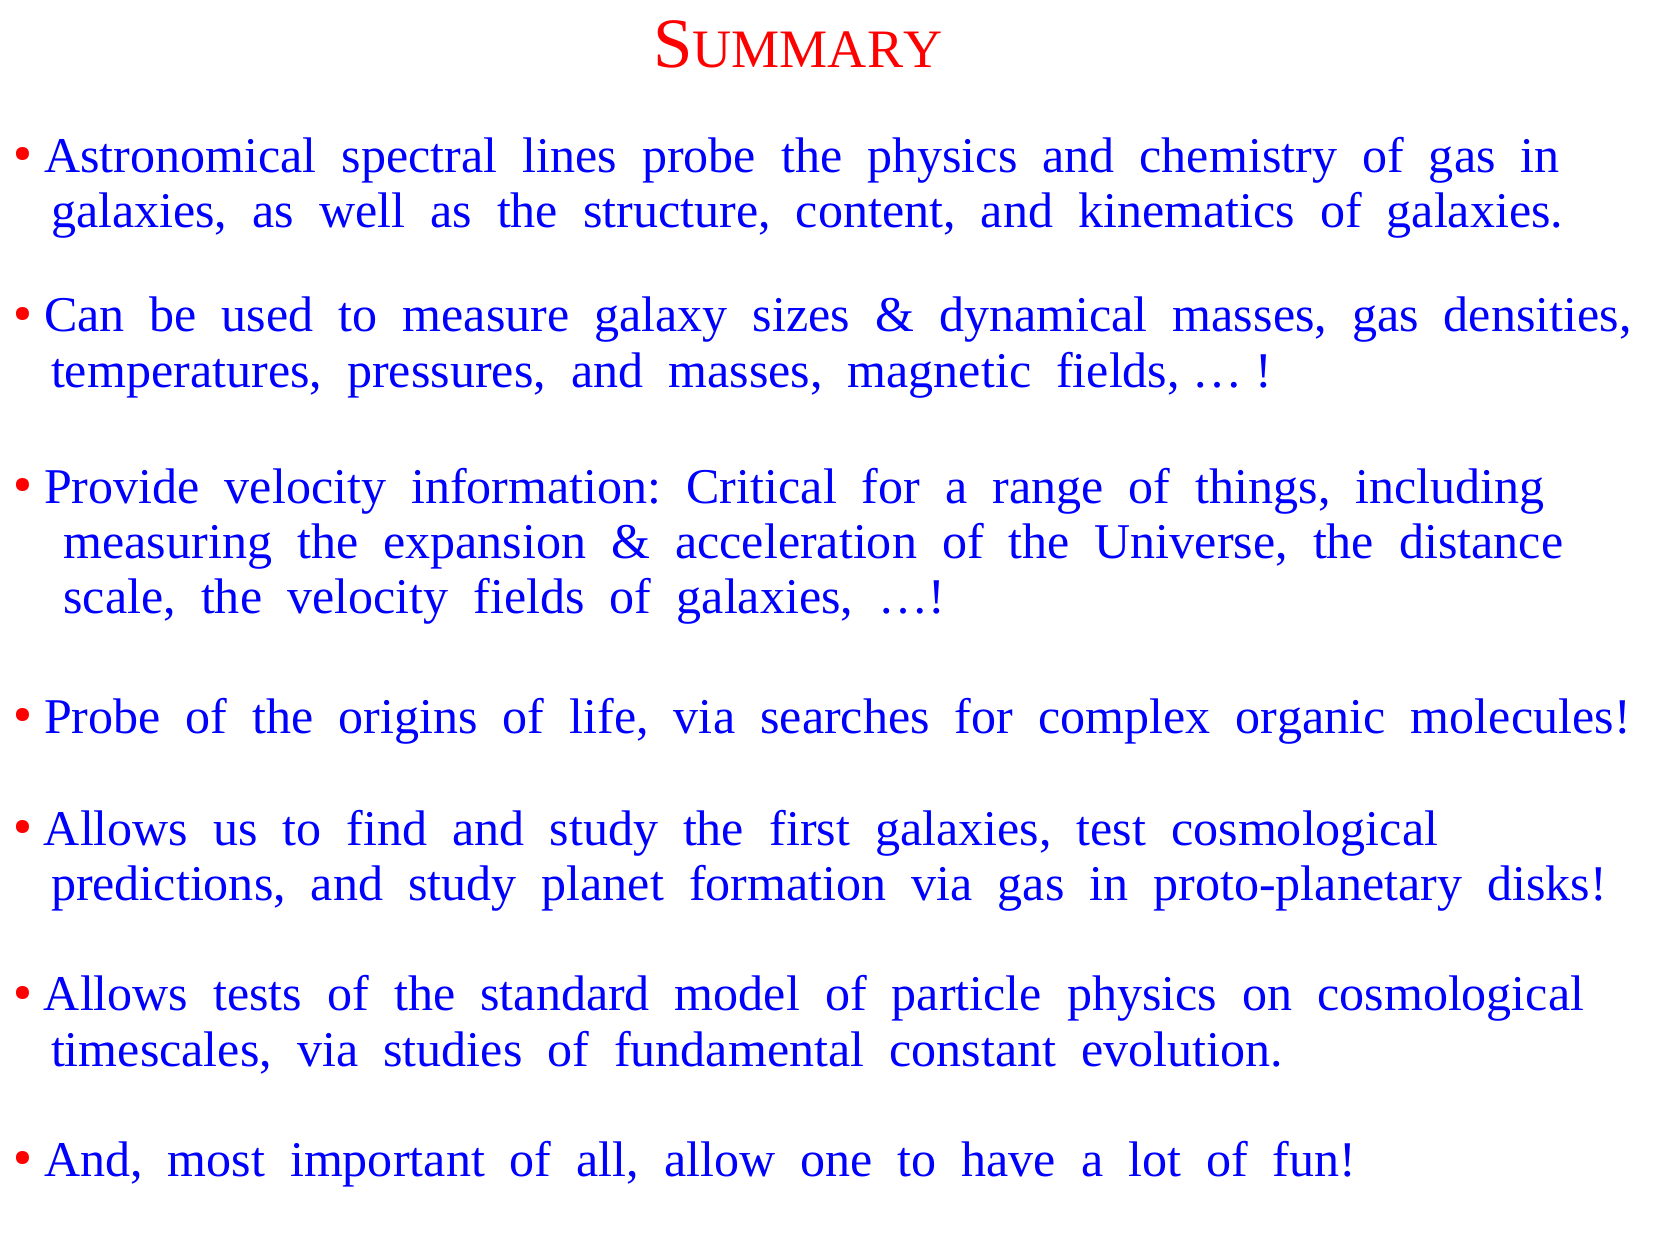

SUMMARY
 Astronomical spectral lines probe the physics and chemistry of gas in
 galaxies, as well as the structure, content, and kinematics of galaxies.
 Can be used to measure galaxy sizes & dynamical masses, gas densities,
 temperatures, pressures, and masses, magnetic fields, … !
 Provide velocity information: Critical for a range of things, including
 measuring the expansion & acceleration of the Universe, the distance
 scale, the velocity fields of galaxies, …!
 Probe of the origins of life, via searches for complex organic molecules!
 Allows us to find and study the first galaxies, test cosmological
 predictions, and study planet formation via gas in proto-planetary disks!
 Allows tests of the standard model of particle physics on cosmological
 timescales, via studies of fundamental constant evolution.
 And, most important of all, allow one to have a lot of fun!